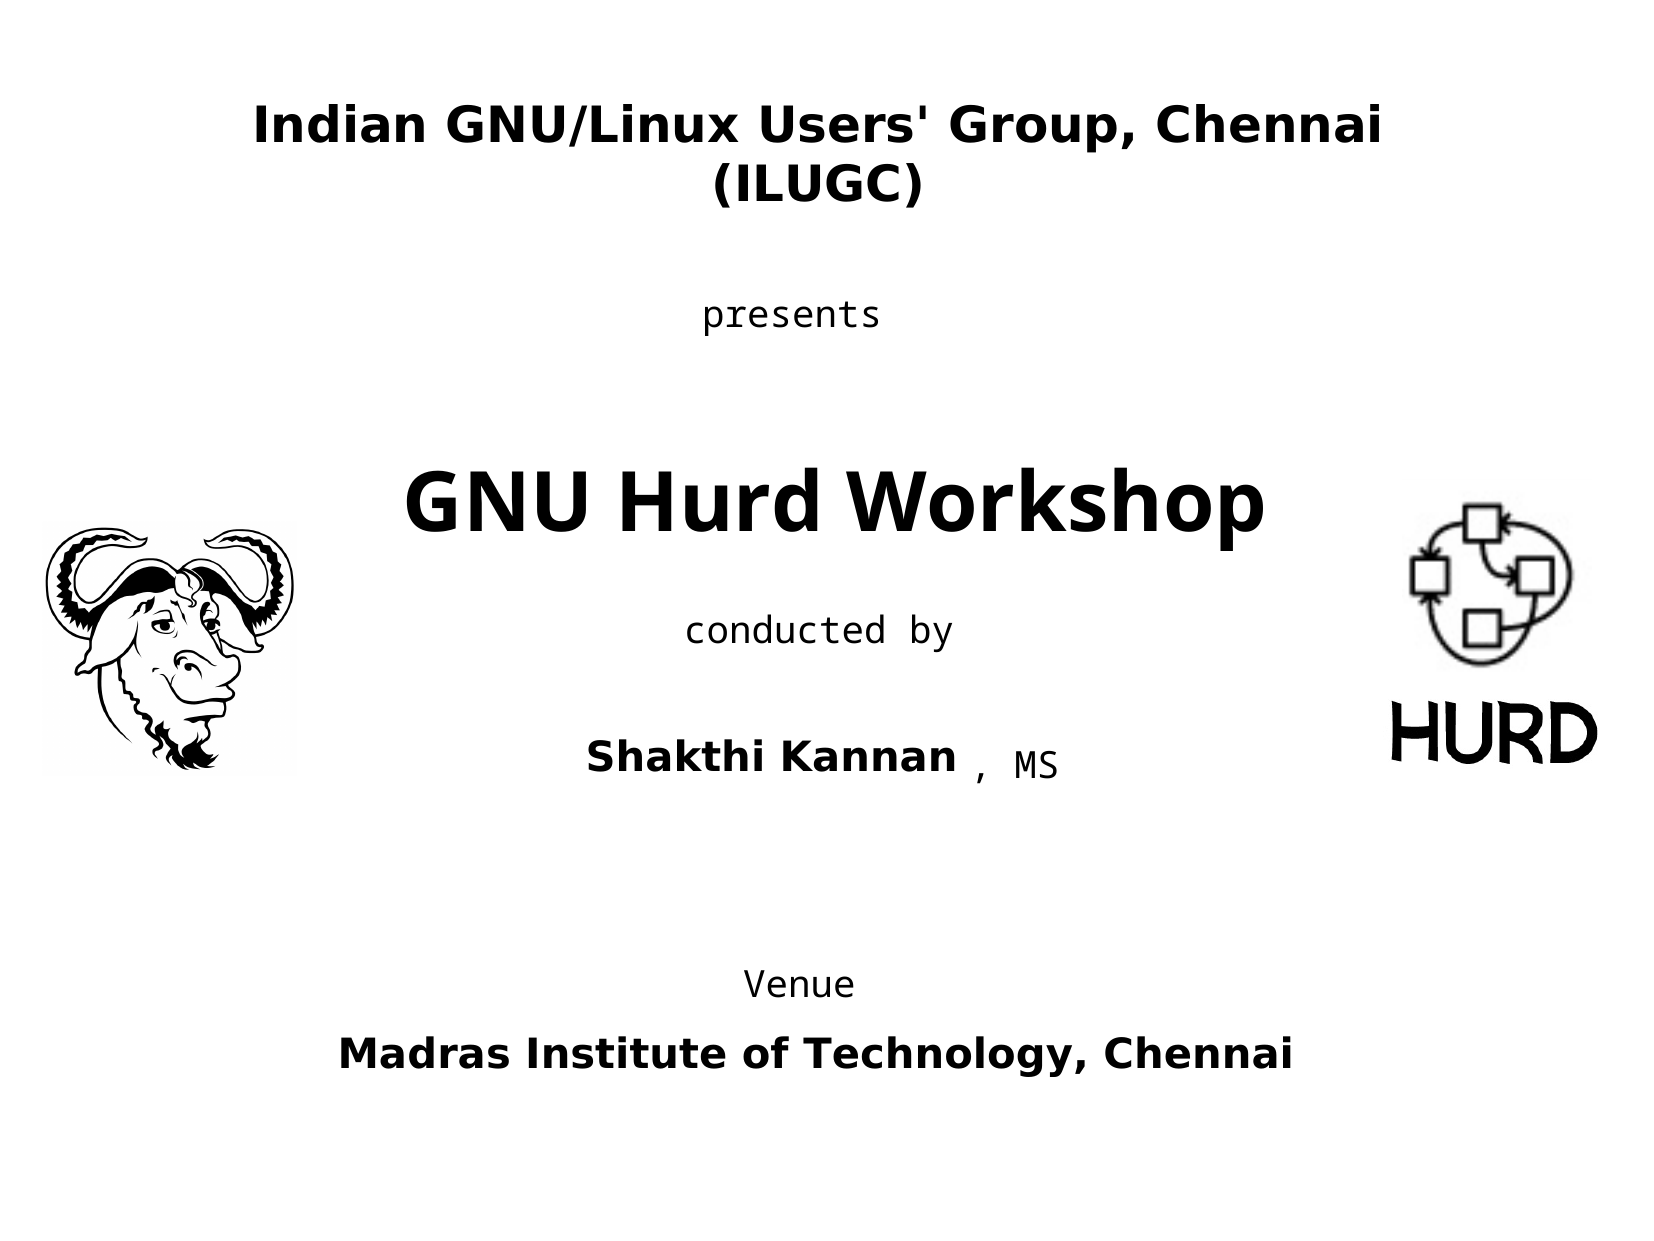

Indian GNU/Linux Users' Group, Chennai (ILUGC)
presents
GNU Hurd Workshop
conducted by
Shakthi Kannan
, MS
Venue
Madras Institute of Technology, Chennai